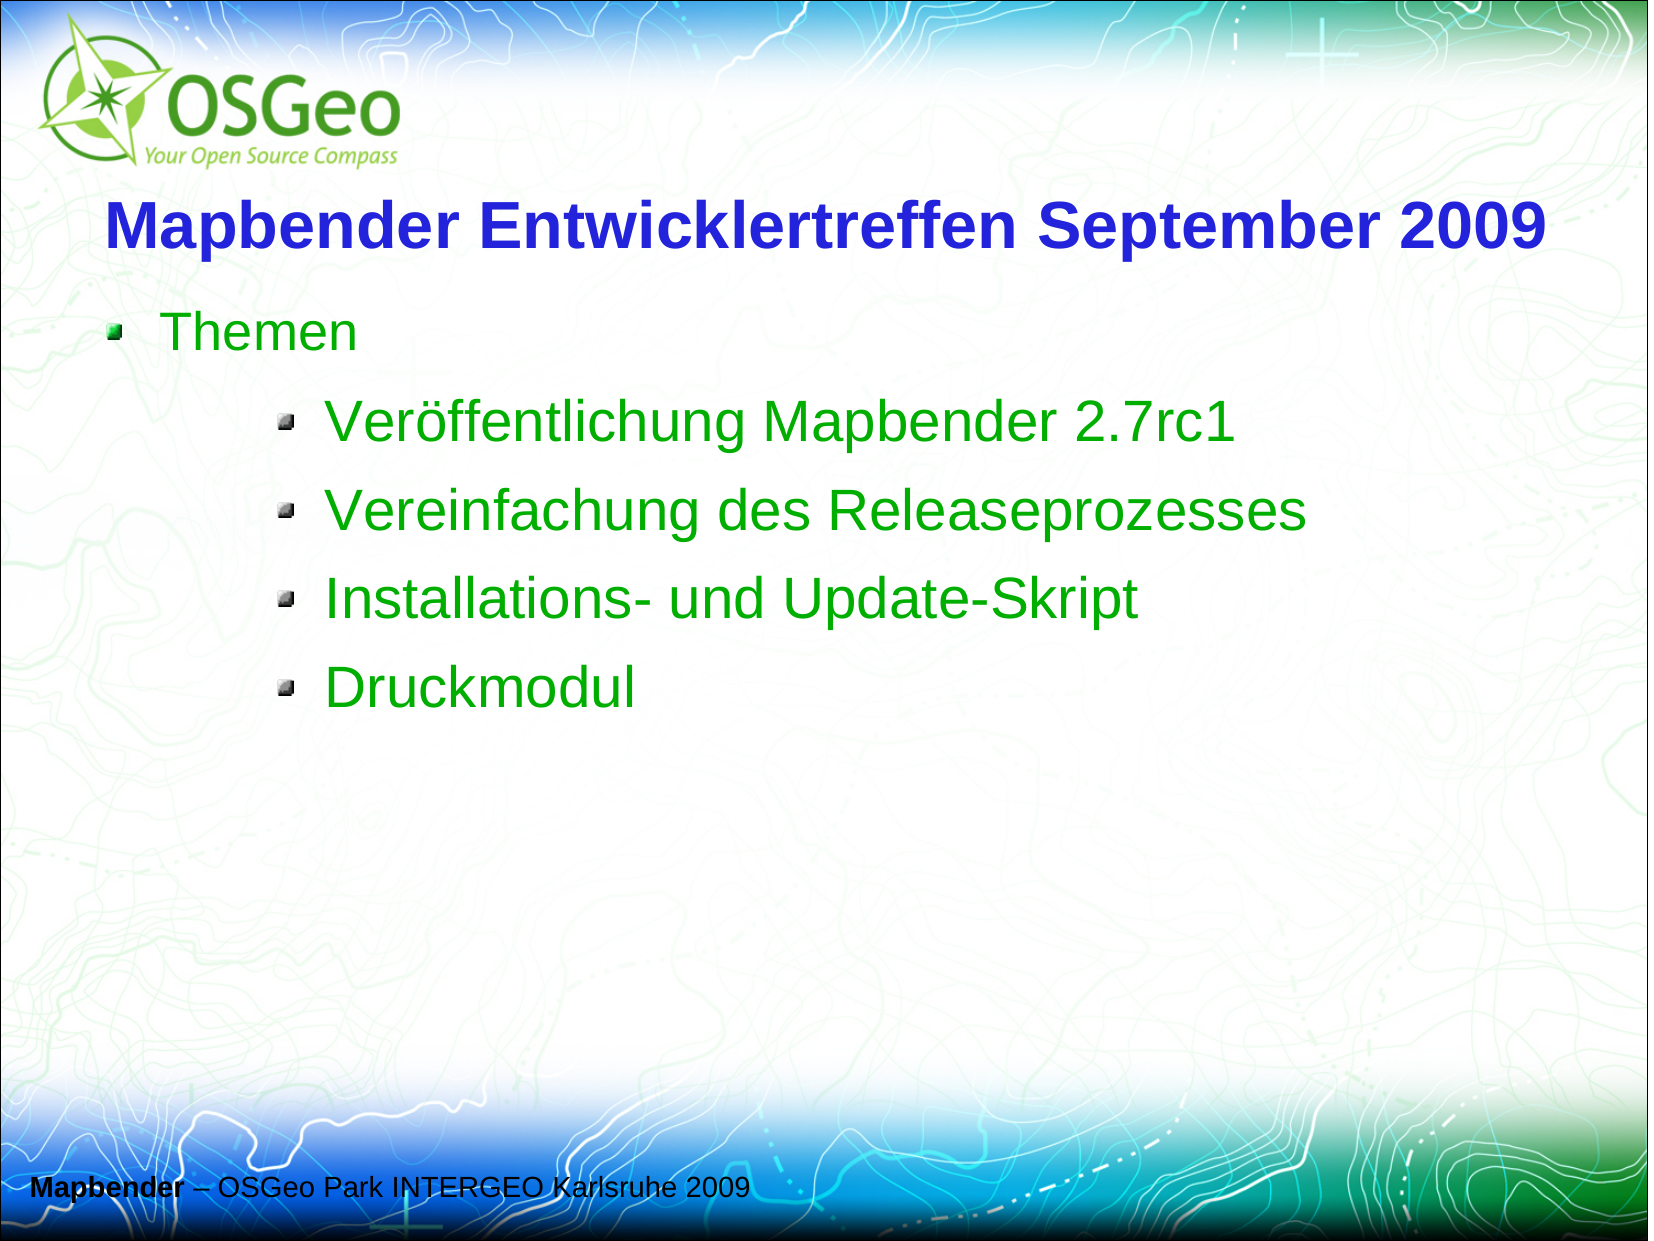

# Mapbender Entwicklertreffen September 2009
Themen
Veröffentlichung Mapbender 2.7rc1
Vereinfachung des Releaseprozesses
Installations- und Update-Skript
Druckmodul